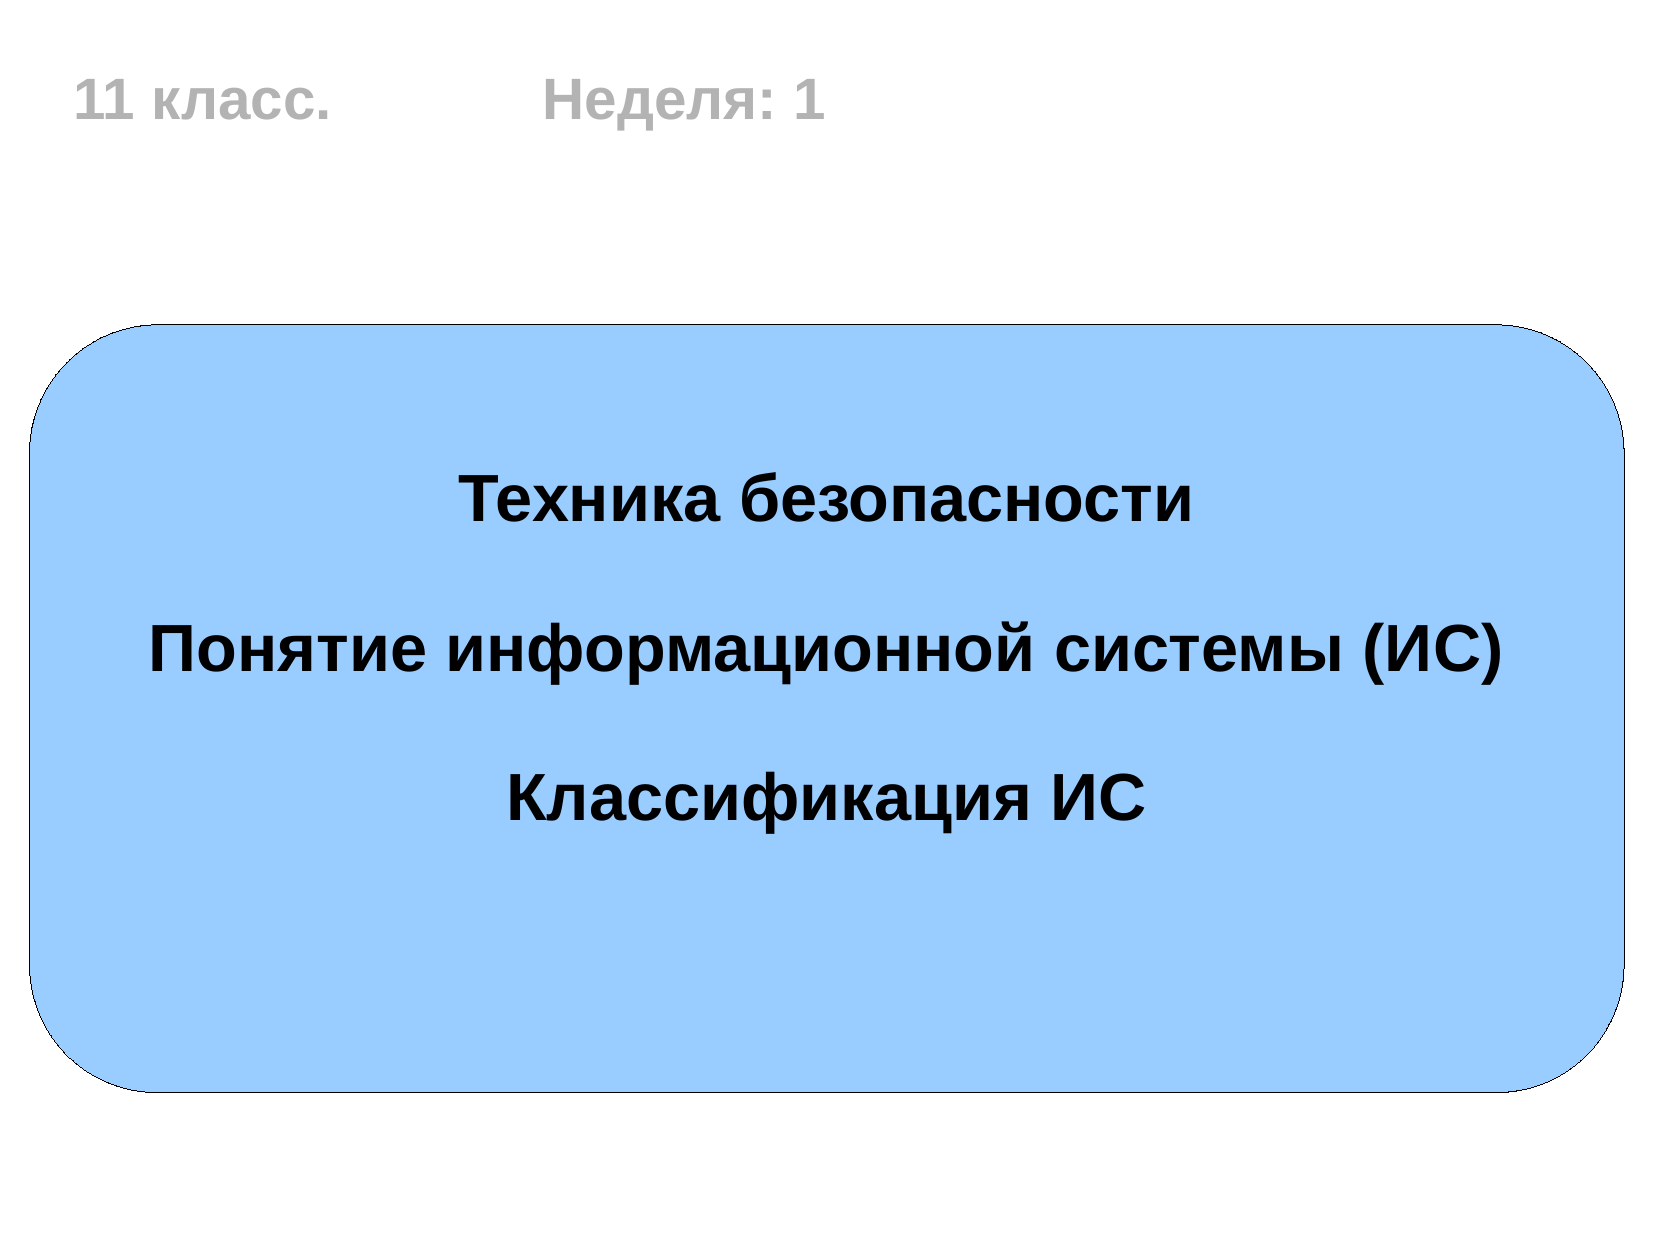

11 класс. Неделя: 1
Техника безопасности
Понятие информационной системы (ИС)
Классификация ИС